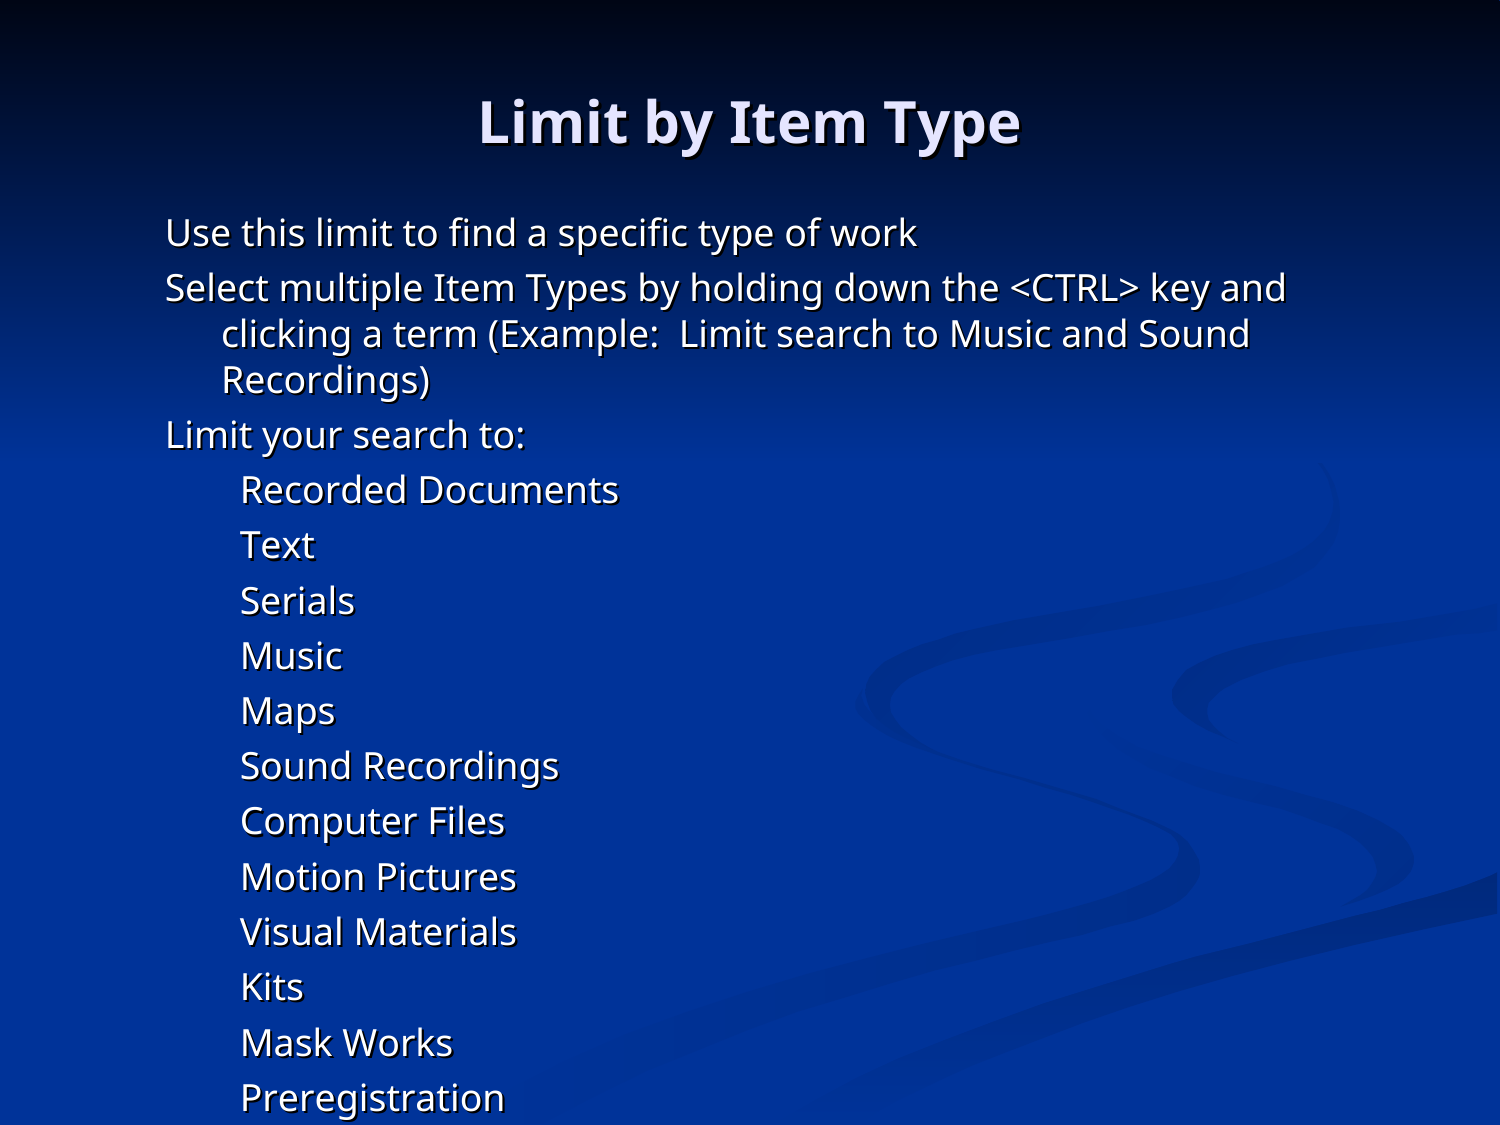

# Limit by Item Type
Use this limit to find a specific type of work
Select multiple Item Types by holding down the <CTRL> key and clicking a term (Example: Limit search to Music and Sound Recordings)
Limit your search to:
Recorded Documents
Text
Serials
Music
Maps
Sound Recordings
Computer Files
Motion Pictures
Visual Materials
Kits
Mask Works
Preregistration